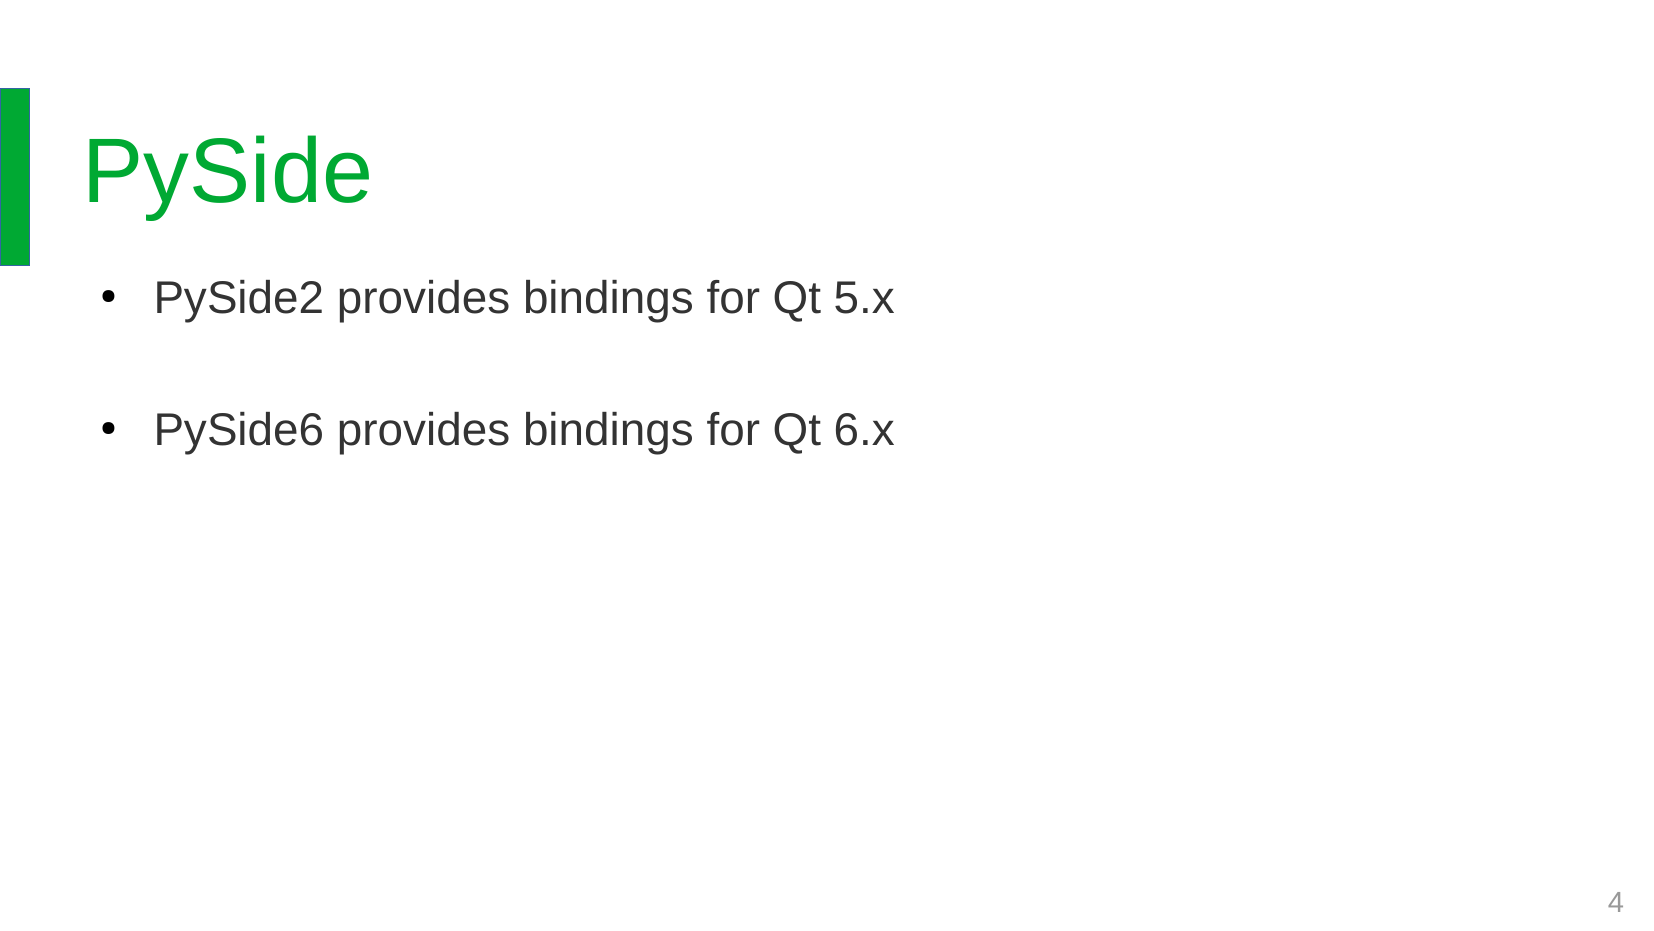

# PySide
PySide2 provides bindings for Qt 5.x
PySide6 provides bindings for Qt 6.x